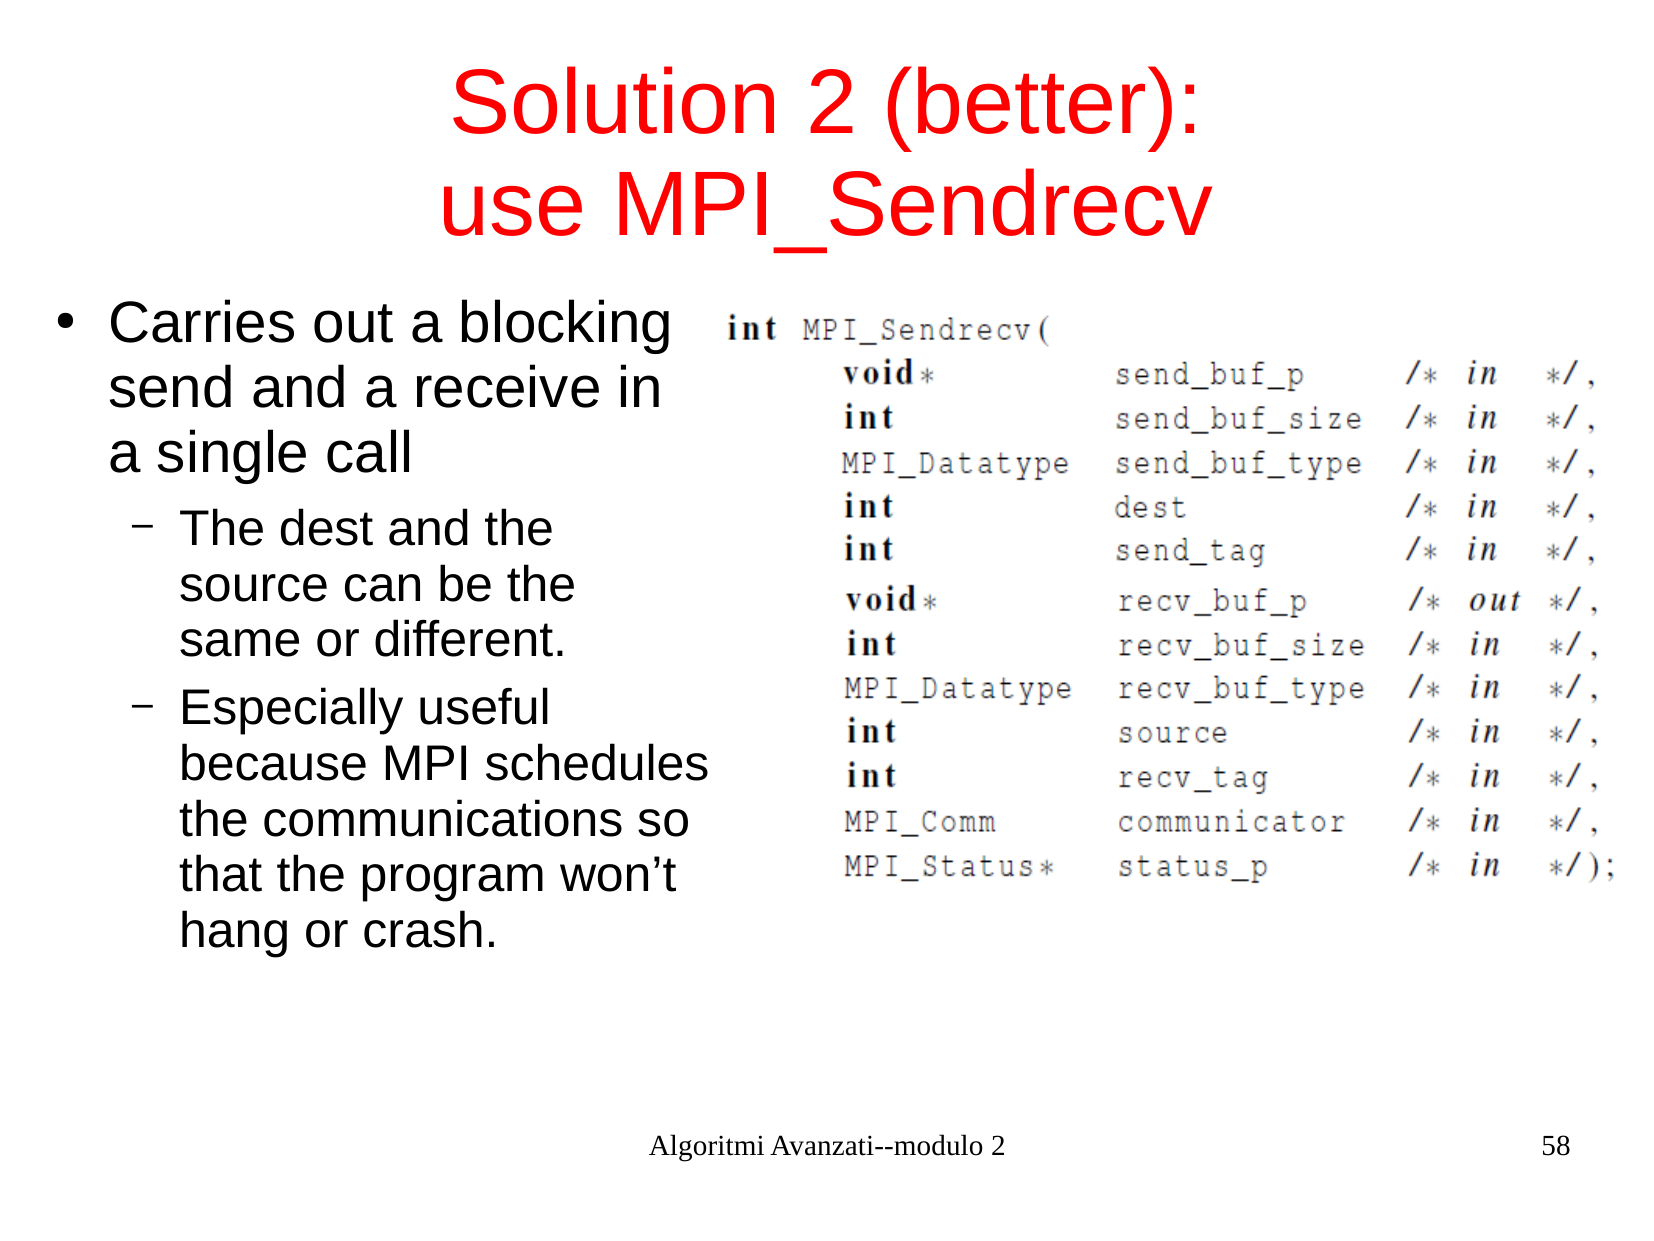

# Solution 2 (better): use MPI_Sendrecv
Carries out a blocking send and a receive in a single call
The dest and the source can be the same or different.
Especially useful because MPI schedules the communications so that the program won’t hang or crash.
Algoritmi Avanzati--modulo 2
58